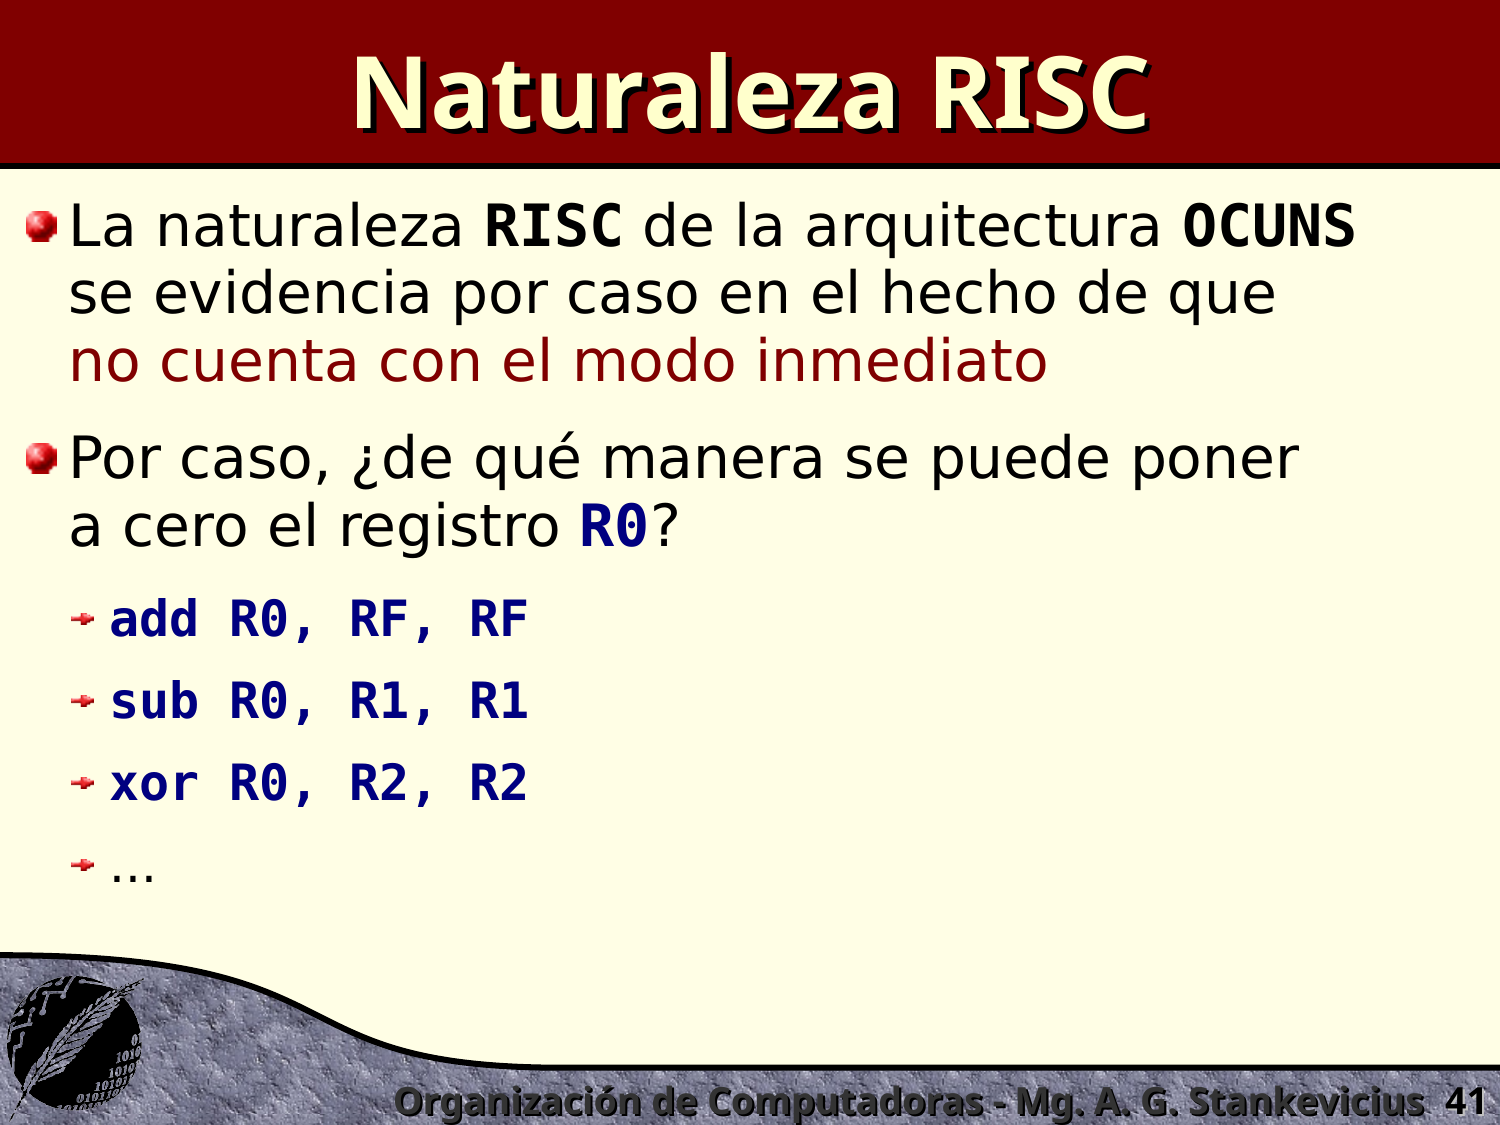

# Naturaleza RISC
La naturaleza RISC de la arquitectura OCUNS
se evidencia por caso en el hecho de que
no cuenta con el modo inmediato
Por caso, ¿de qué manera se puede poner
a cero el registro R0?
add R0, RF, RF
sub R0, R1, R1
xor R0, R2, R2
...
41